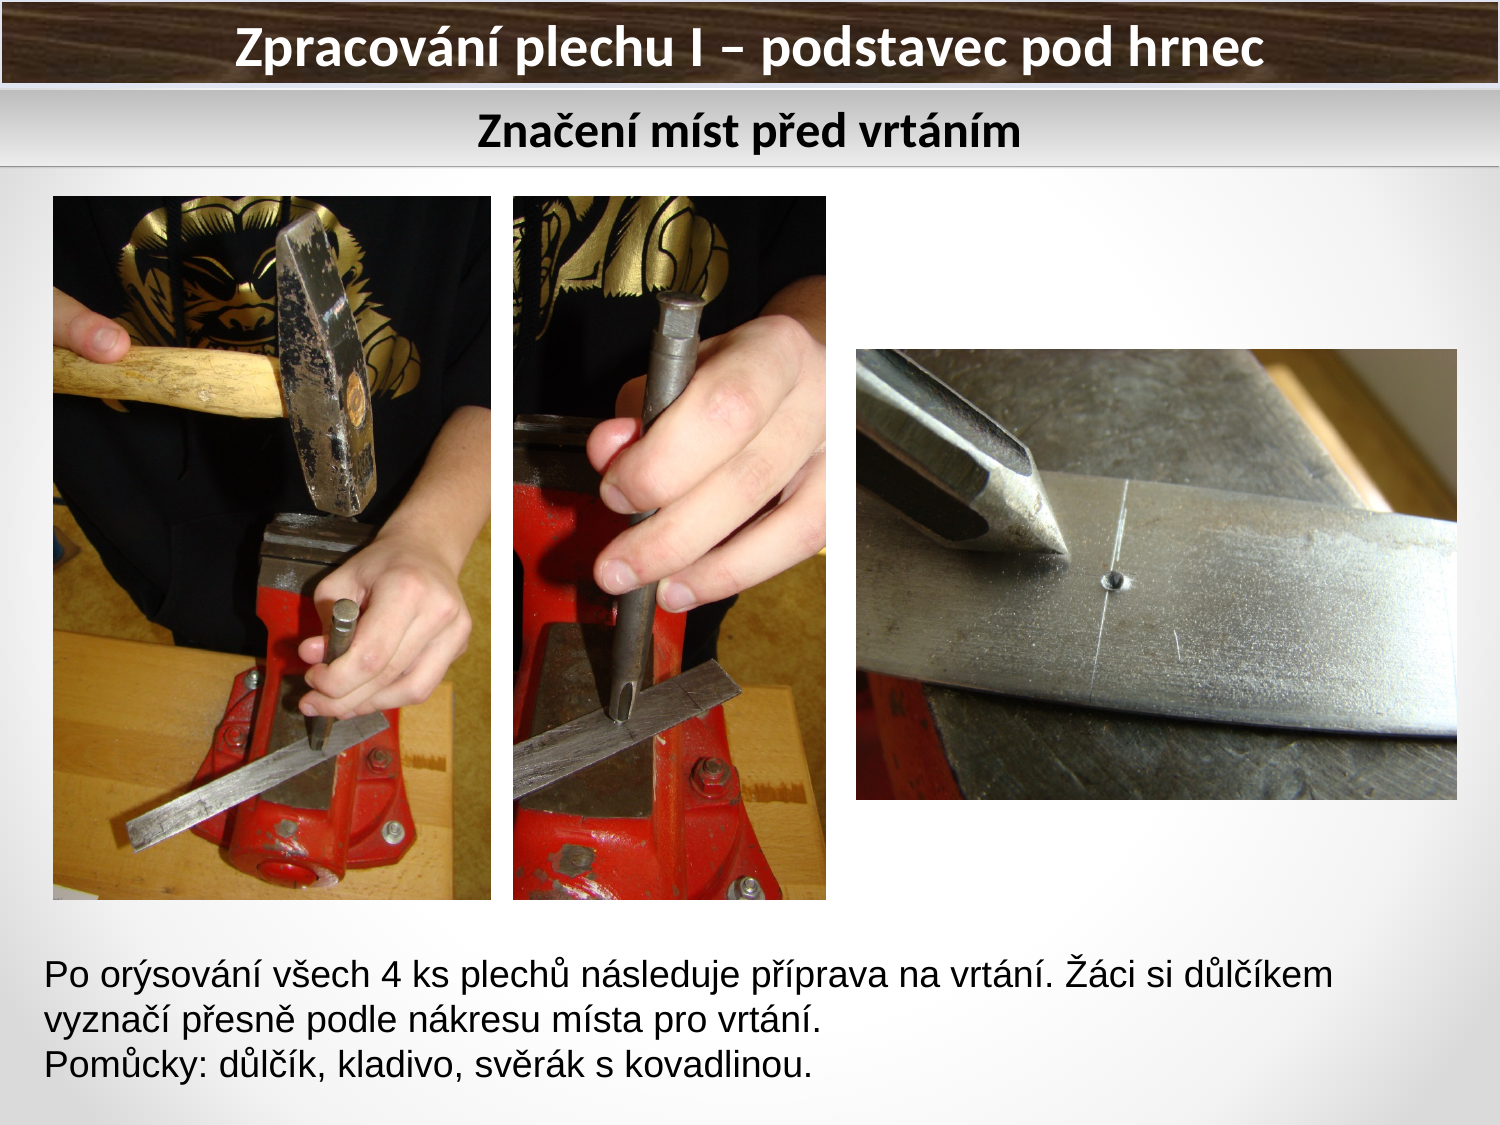

Zpracování plechu I – podstavec pod hrnec
Značení míst před vrtáním
Po orýsování všech 4 ks plechů následuje příprava na vrtání. Žáci si důlčíkem vyznačí přesně podle nákresu místa pro vrtání.
Pomůcky: důlčík, kladivo, svěrák s kovadlinou.